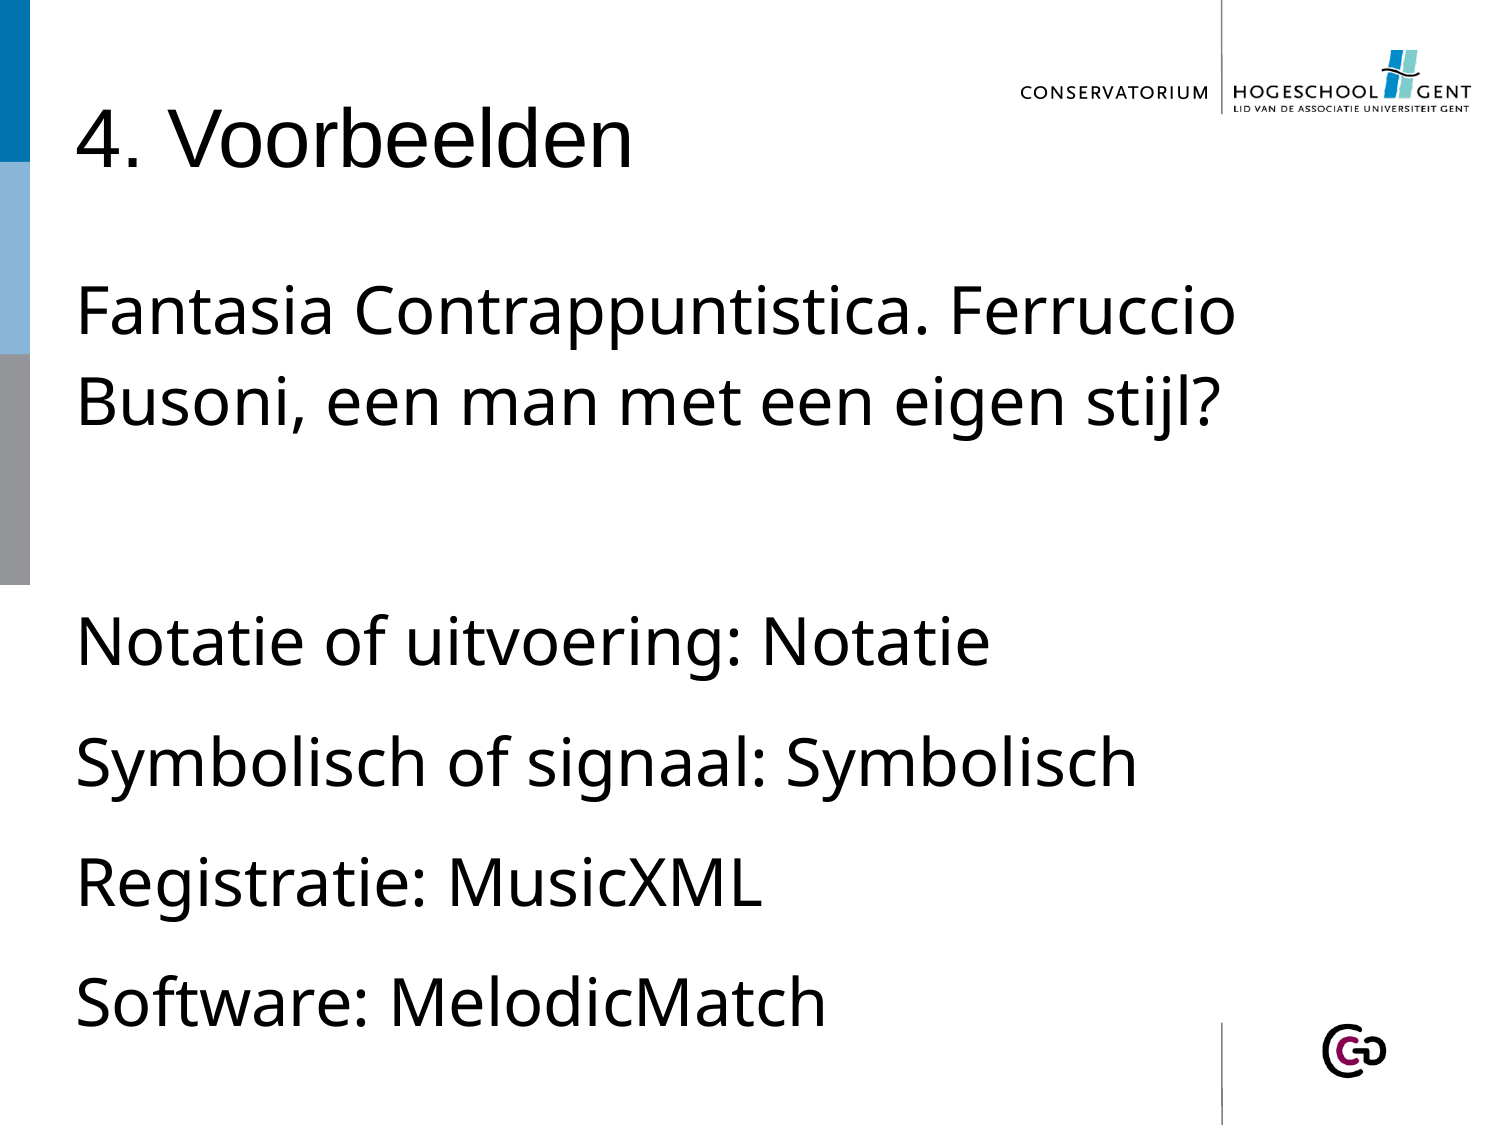

# 4. Voorbeelden
Fantasia Contrappuntistica. Ferruccio Busoni, een man met een eigen stijl?
Notatie of uitvoering: Notatie
Symbolisch of signaal: Symbolisch
Registratie: MusicXML
Software: MelodicMatch